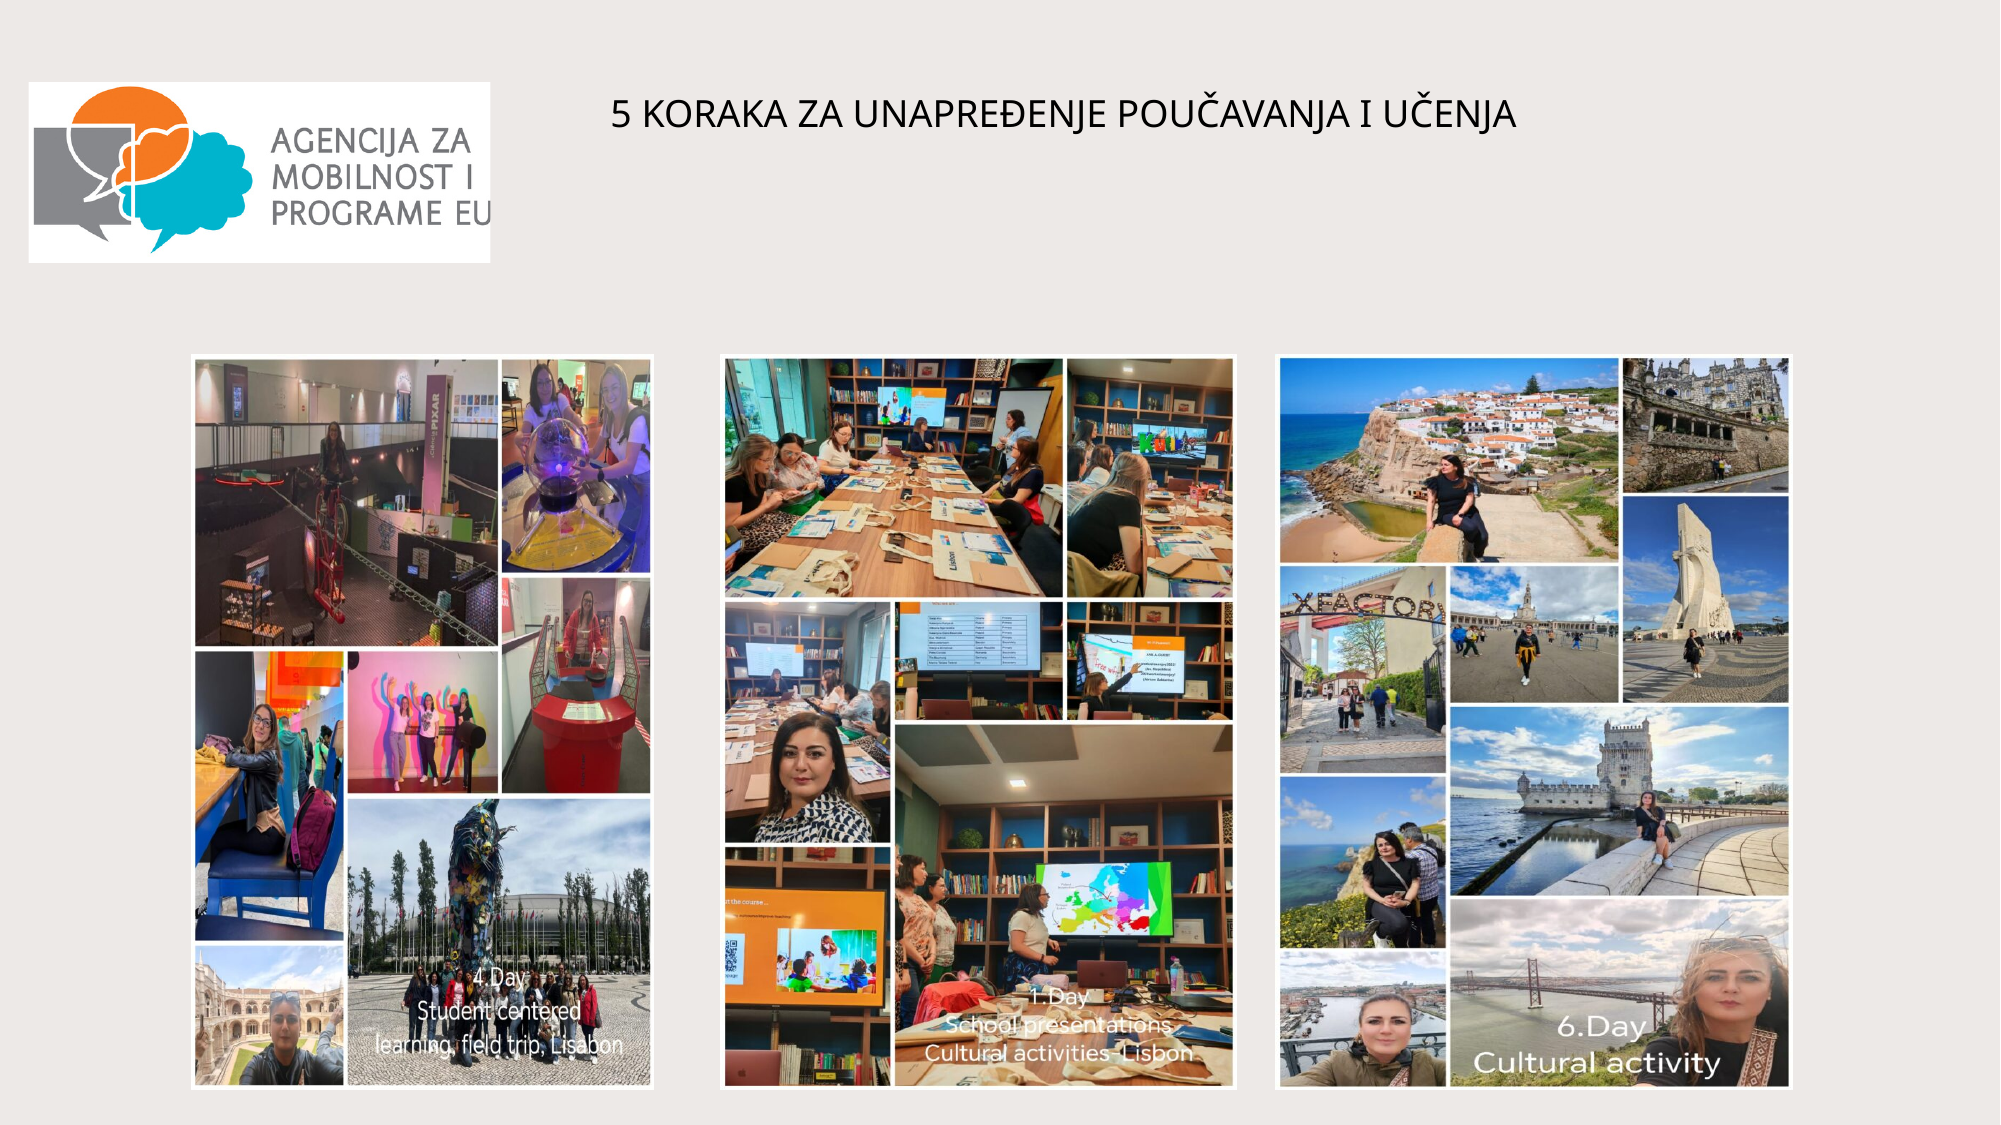

5 KORAKA ZA UNAPREĐENJE POUČAVANJA I UČENJA